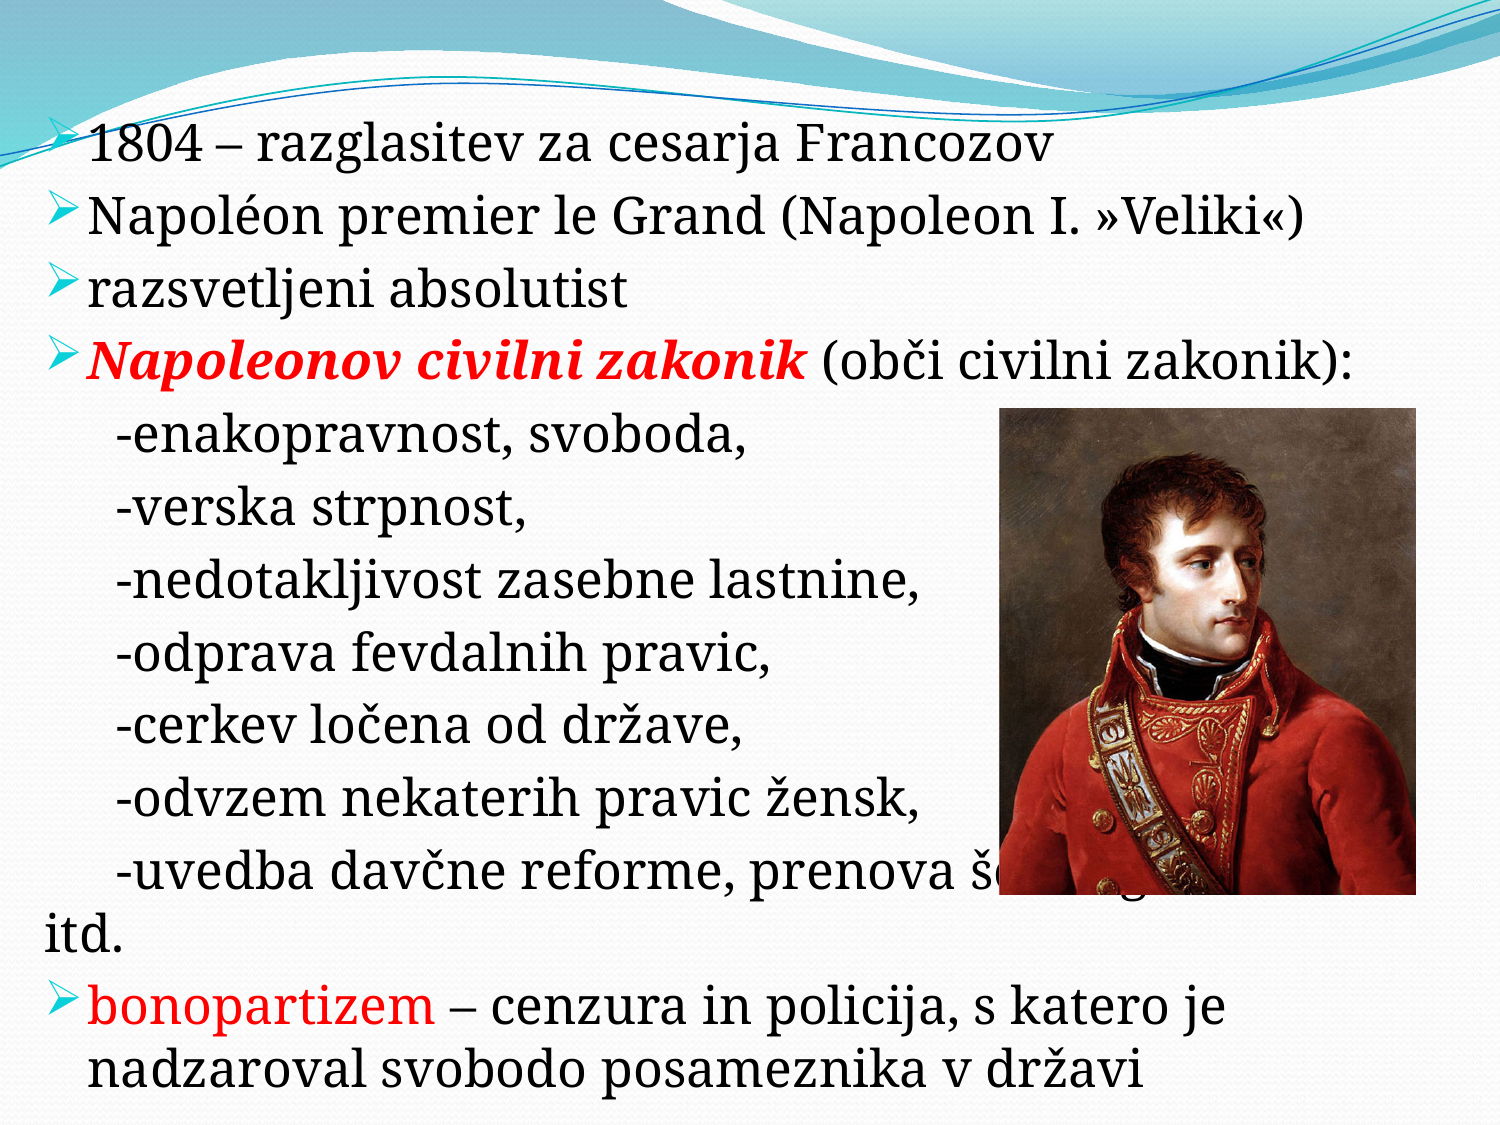

# 1804 – razglasitev za cesarja Francozov
Napoléon premier le Grand (Napoleon I. »Veliki«)
razsvetljeni absolutist
Napoleonov civilni zakonik (obči civilni zakonik):
	-enakopravnost, svoboda,
	-verska strpnost,
	-nedotakljivost zasebne lastnine,
	-odprava fevdalnih pravic,
	-cerkev ločena od države,
	-odvzem nekaterih pravic žensk,
	-uvedba davčne reforme, prenova šolskega sistema itd.
bonopartizem – cenzura in policija, s katero je nadzaroval svobodo posameznika v državi